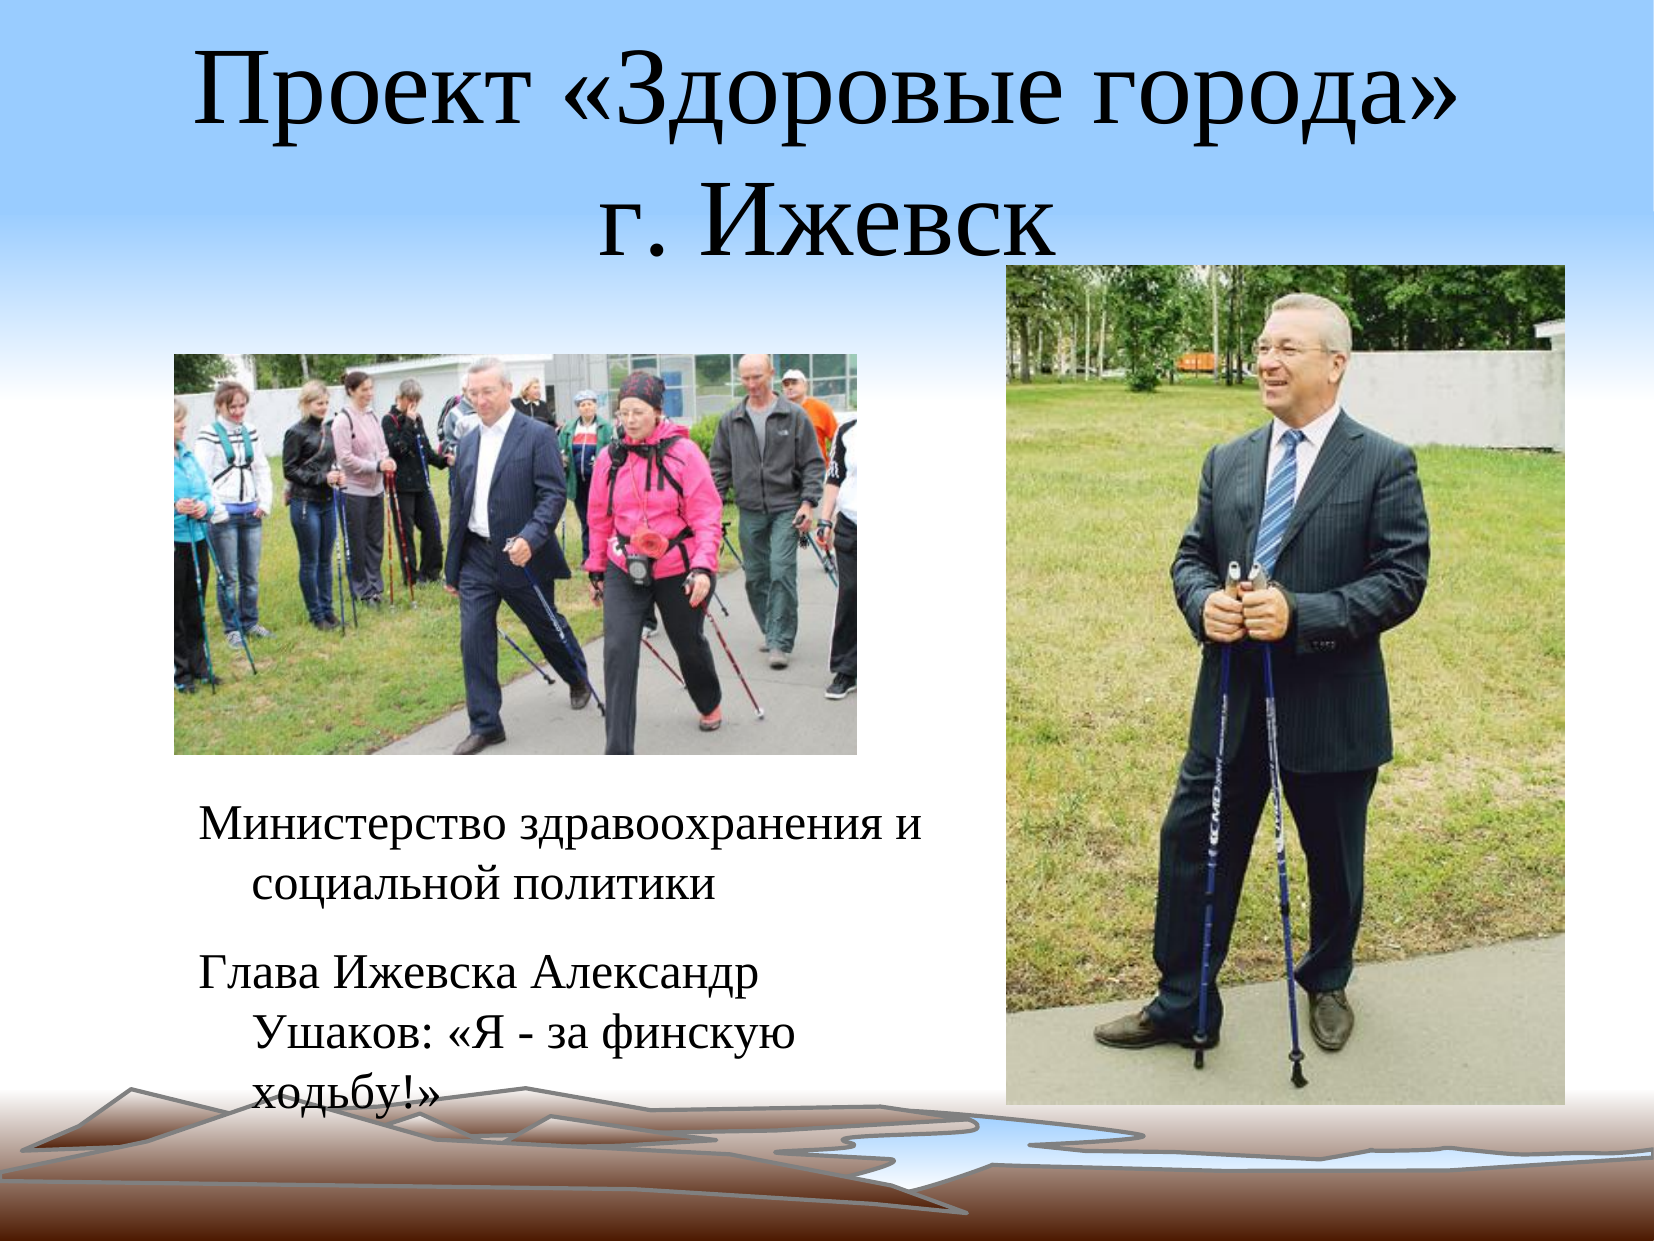

# Проект «Здоровые города» г. Ижевск
Министерство здравоохранения и социальной политики
Глава Ижевска Александр Ушаков: «Я - за финскую ходьбу!»